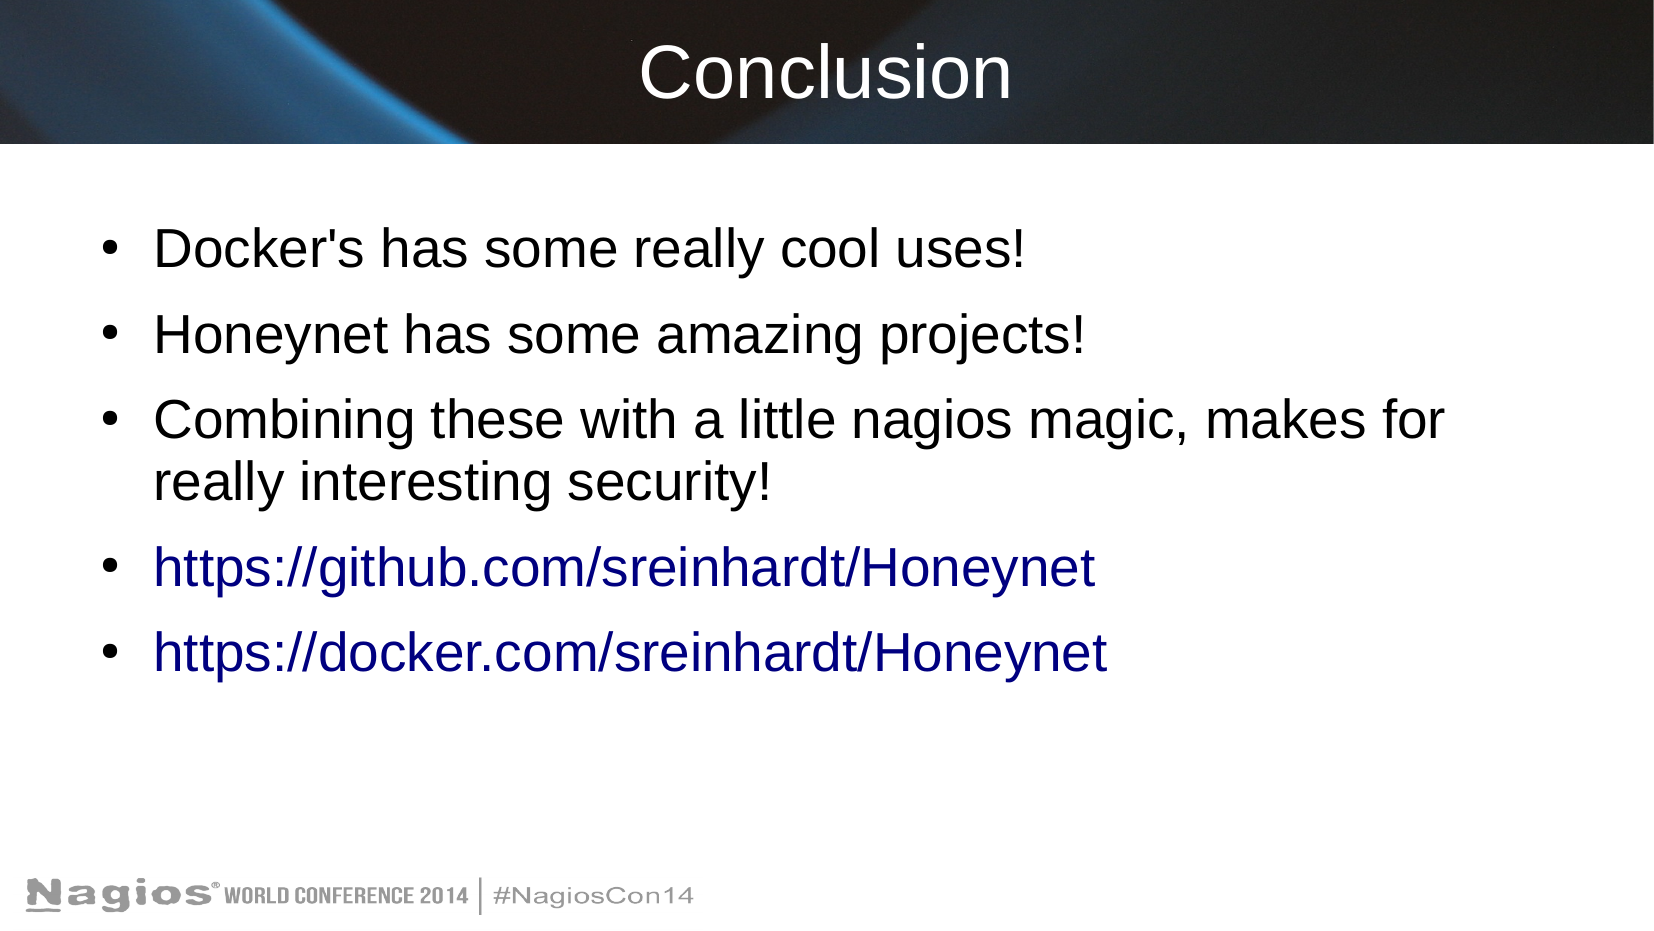

# Conclusion
Docker's has some really cool uses!
Honeynet has some amazing projects!
Combining these with a little nagios magic, makes for really interesting security!
https://github.com/sreinhardt/Honeynet
https://docker.com/sreinhardt/Honeynet